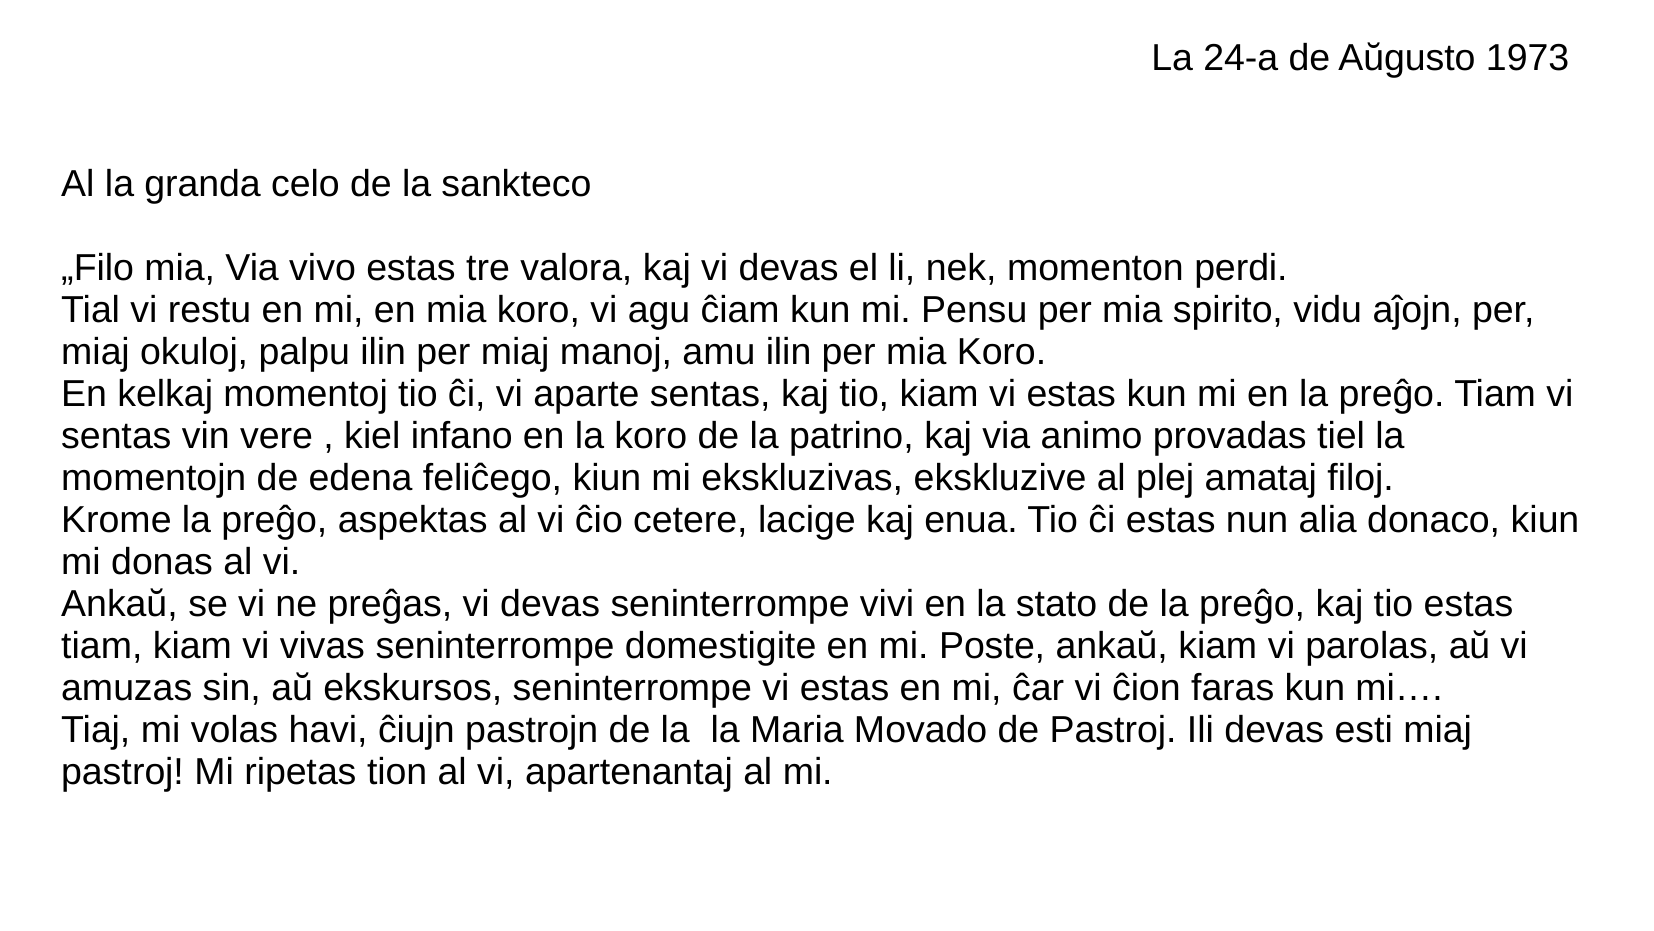

La 24-a de Aŭgusto 1973
Al la granda celo de la sankteco
„Filo mia, Via vivo estas tre valora, kaj vi devas el li, nek, momenton perdi.
Tial vi restu en mi, en mia koro, vi agu ĉiam kun mi. Pensu per mia spirito, vidu aĵojn, per, miaj okuloj, palpu ilin per miaj manoj, amu ilin per mia Koro.
En kelkaj momentoj tio ĉi, vi aparte sentas, kaj tio, kiam vi estas kun mi en la preĝo. Tiam vi sentas vin vere , kiel infano en la koro de la patrino, kaj via animo provadas tiel la momentojn de edena feliĉego, kiun mi ekskluzivas, ekskluzive al plej amataj filoj.
Krome la preĝo, aspektas al vi ĉio cetere, lacige kaj enua. Tio ĉi estas nun alia donaco, kiun mi donas al vi.
Ankaŭ, se vi ne preĝas, vi devas seninterrompe vivi en la stato de la preĝo, kaj tio estas tiam, kiam vi vivas seninterrompe domestigite en mi. Poste, ankaŭ, kiam vi parolas, aŭ vi amuzas sin, aŭ ekskursos, seninterrompe vi estas en mi, ĉar vi ĉion faras kun mi….
Tiaj, mi volas havi, ĉiujn pastrojn de la la Maria Movado de Pastroj. Ili devas esti miaj pastroj! Mi ripetas tion al vi, apartenantaj al mi.